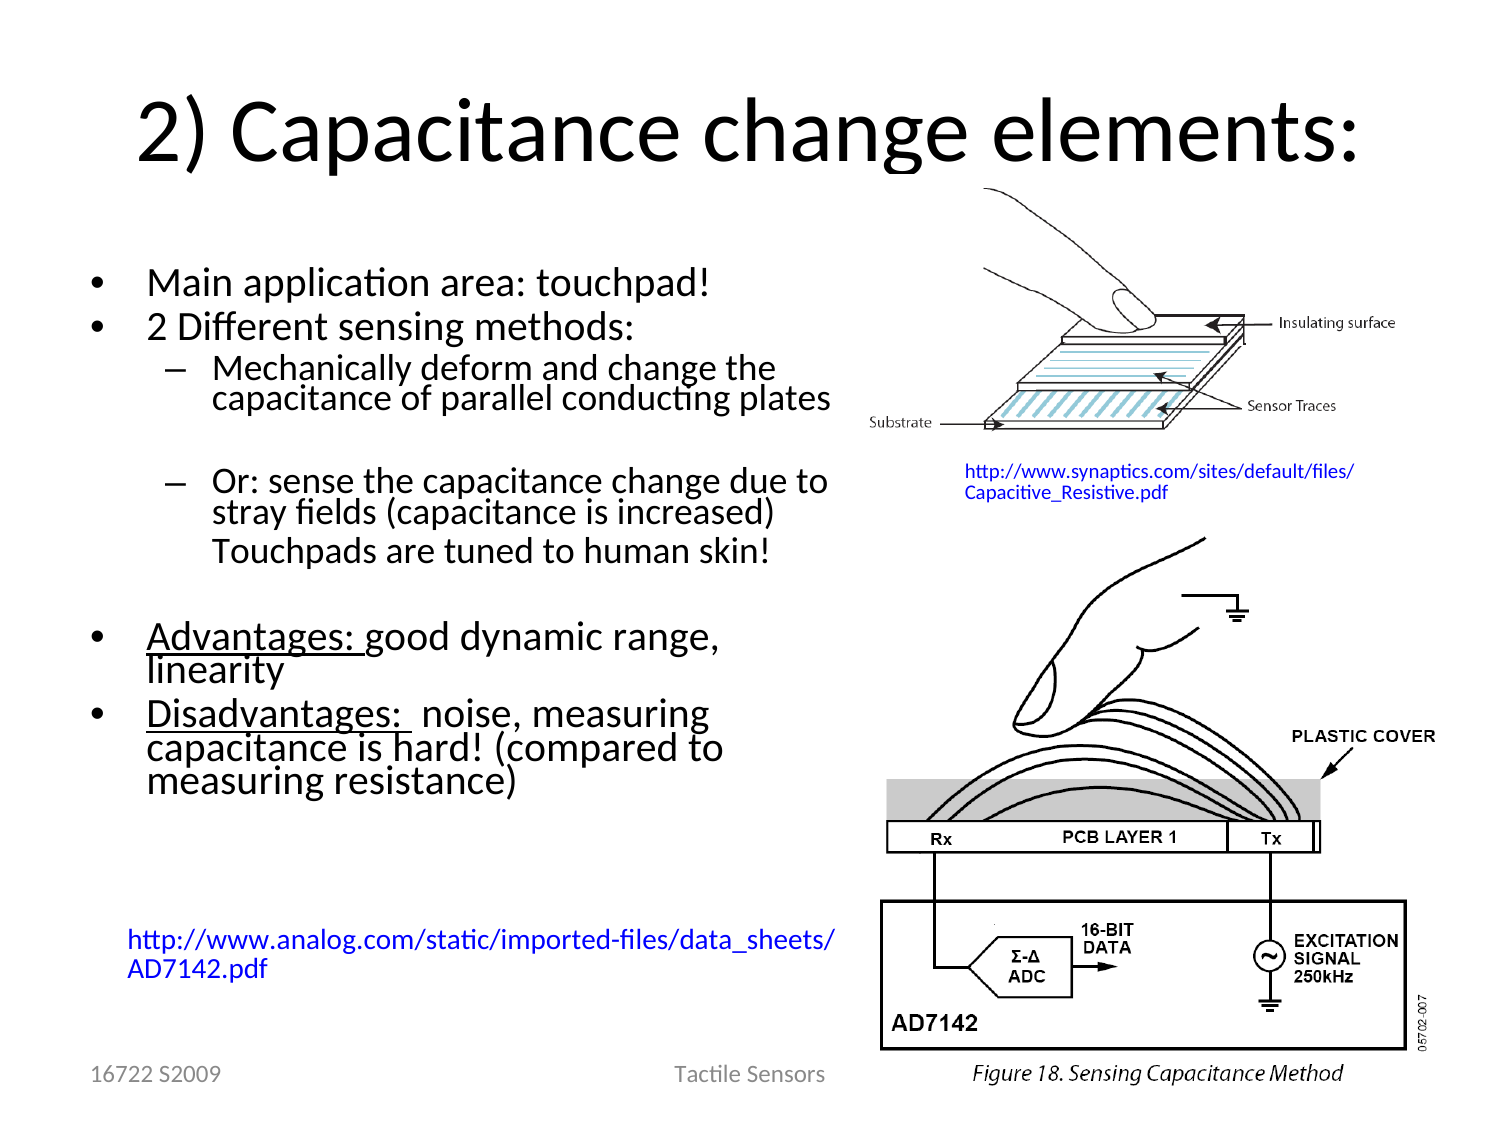

# 2) Capacitance change elements:
Main application area: touchpad!
2 Different sensing methods:
Mechanically deform and change the capacitance of parallel conducting plates
Or: sense the capacitance change due to stray fields (capacitance is increased)
	Touchpads are tuned to human skin!
Advantages: good dynamic range, linearity
Disadvantages: noise, measuring capacitance is hard! (compared to measuring resistance)
http://www.synaptics.com/sites/default/files/Capacitive_Resistive.pdf
http://www.analog.com/static/imported-files/data_sheets/AD7142.pdf
16722 S2009
Tactile Sensors